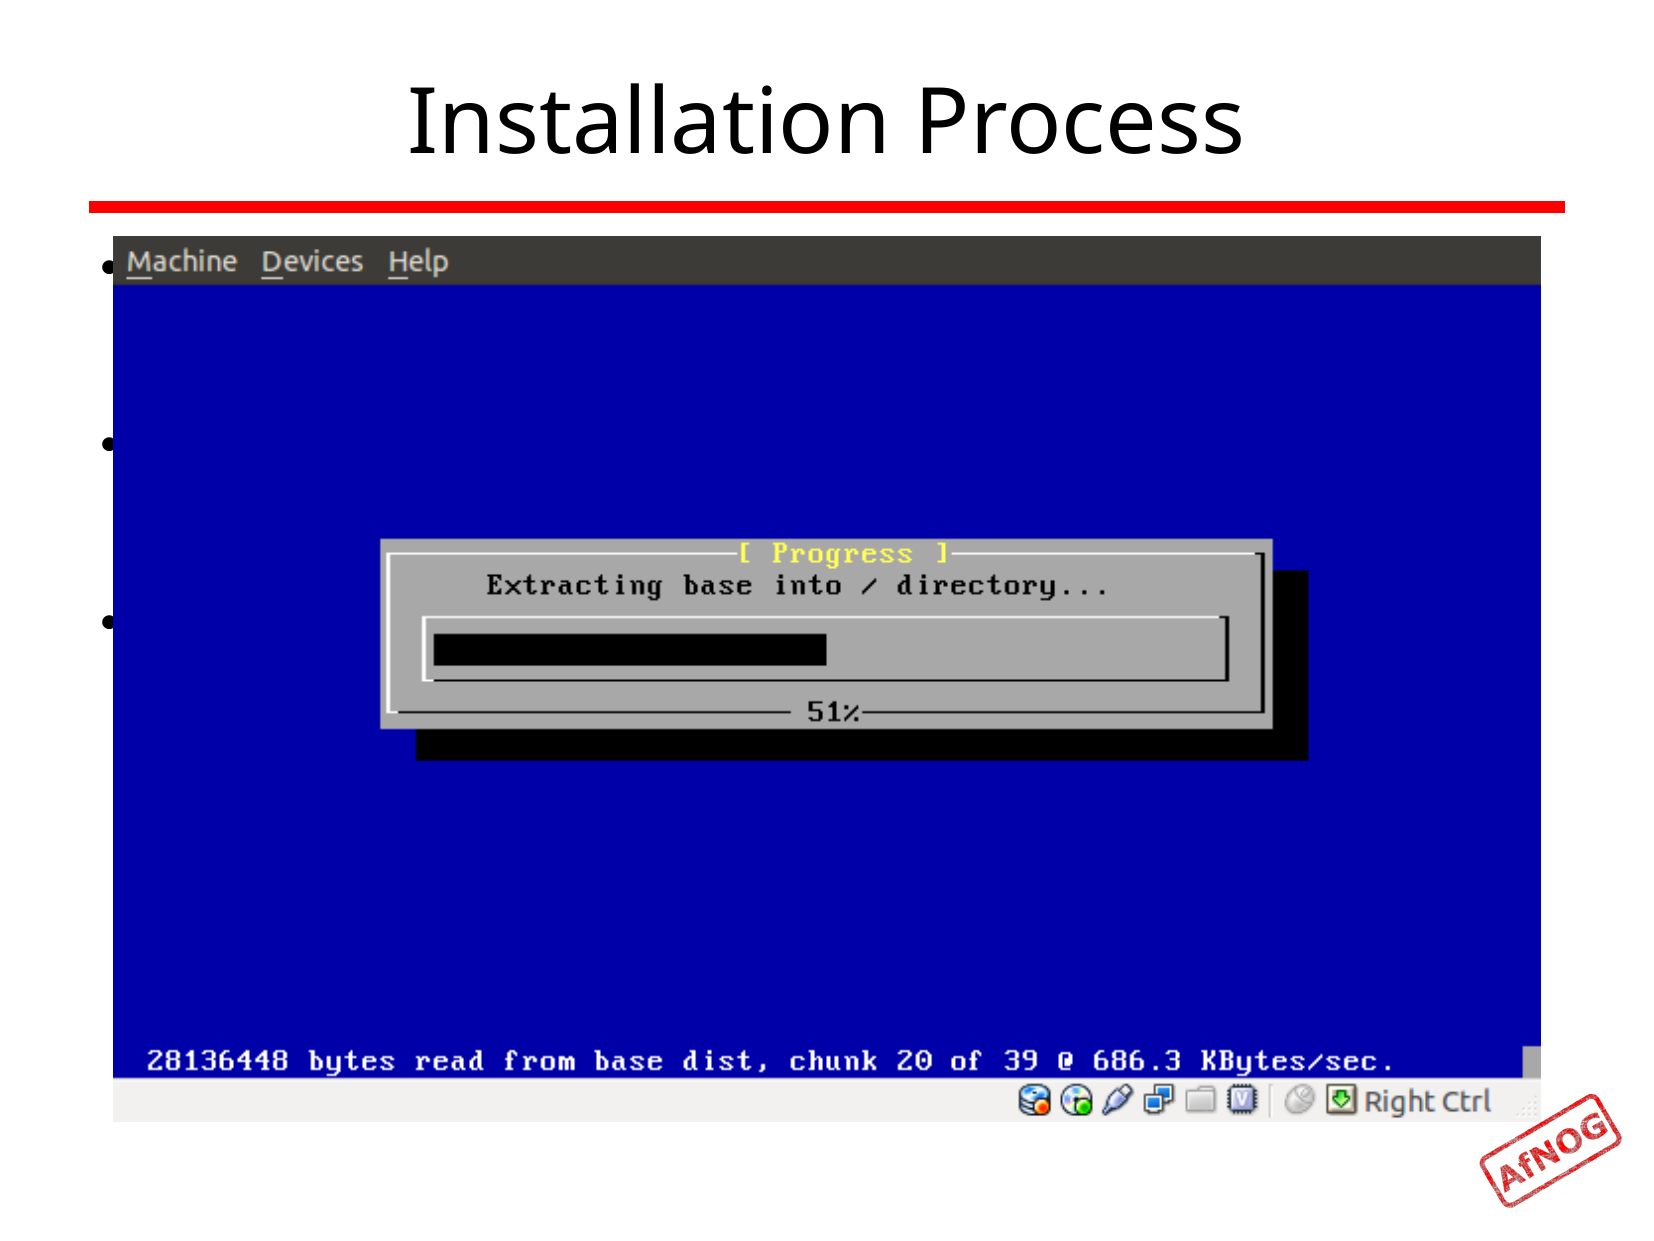

# Installation Process
This will take a few minutes
Return to distributions menu: No
From the main menu, choose Configure